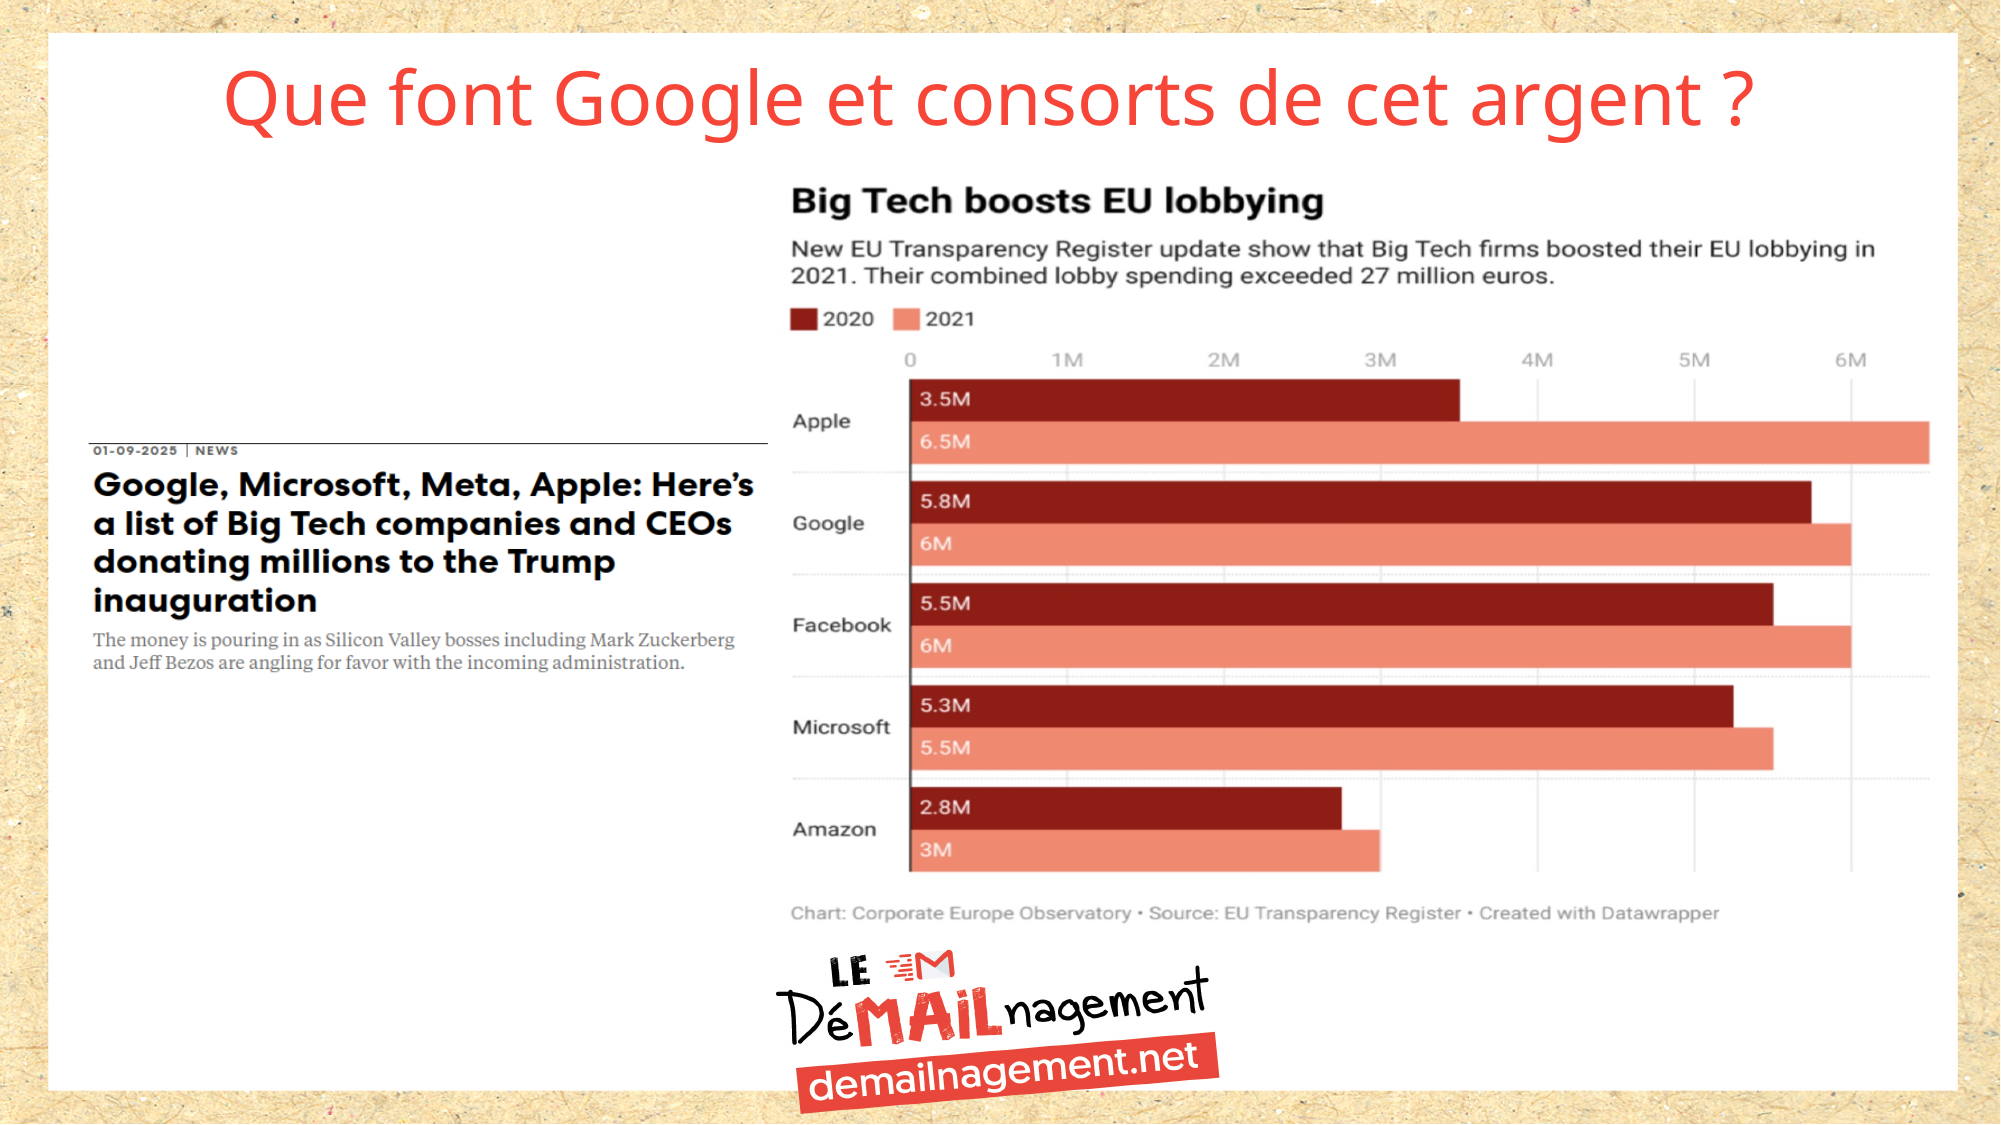

# Que font Google et consorts de cet argent ?